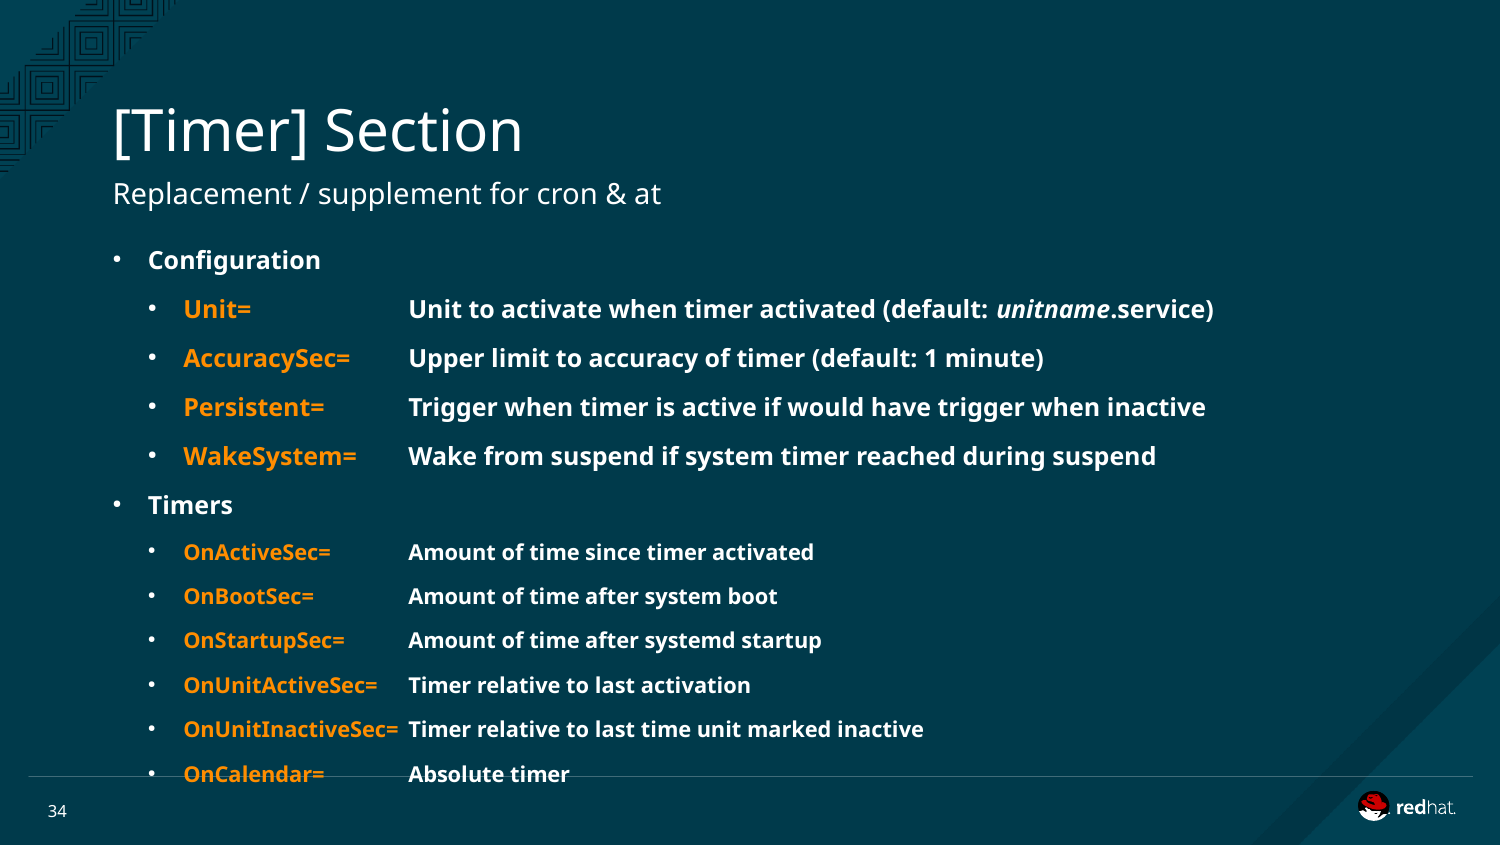

# [Timer] Section
Replacement / supplement for cron & at
Configuration
Unit=			Unit to activate when timer activated (default: unitname.service)
AccuracySec=	Upper limit to accuracy of timer (default: 1 minute)
Persistent=		Trigger when timer is active if would have trigger when inactive
WakeSystem=	Wake from suspend if system timer reached during suspend
Timers
OnActiveSec=		Amount of time since timer activated
OnBootSec=		Amount of time after system boot
OnStartupSec=	Amount of time after systemd startup
OnUnitActiveSec=	Timer relative to last activation
OnUnitInactiveSec=	Timer relative to last time unit marked inactive
OnCalendar=		Absolute timer
34